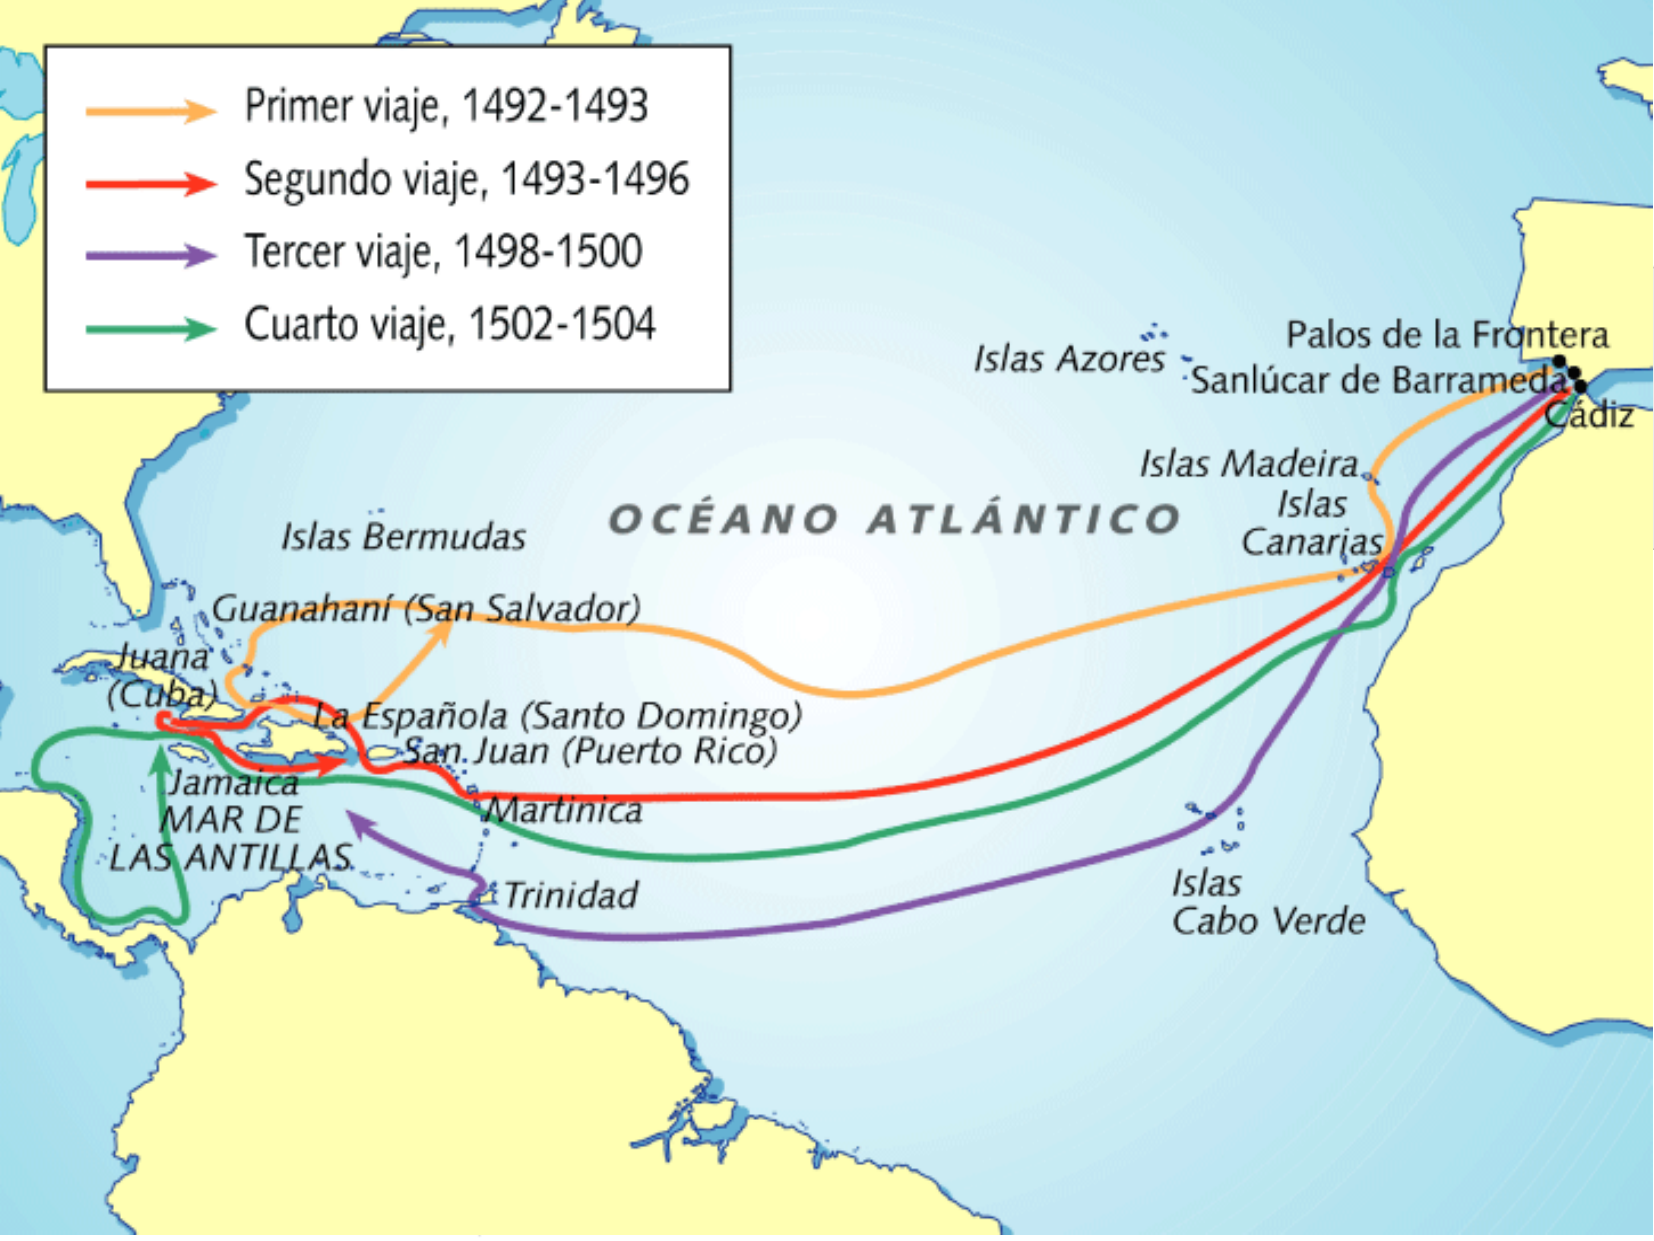

RUTAS DESCUBRIMIENTOS
IMPERIOS PRECOLOMBINOS
VIAJES DE COLÓN